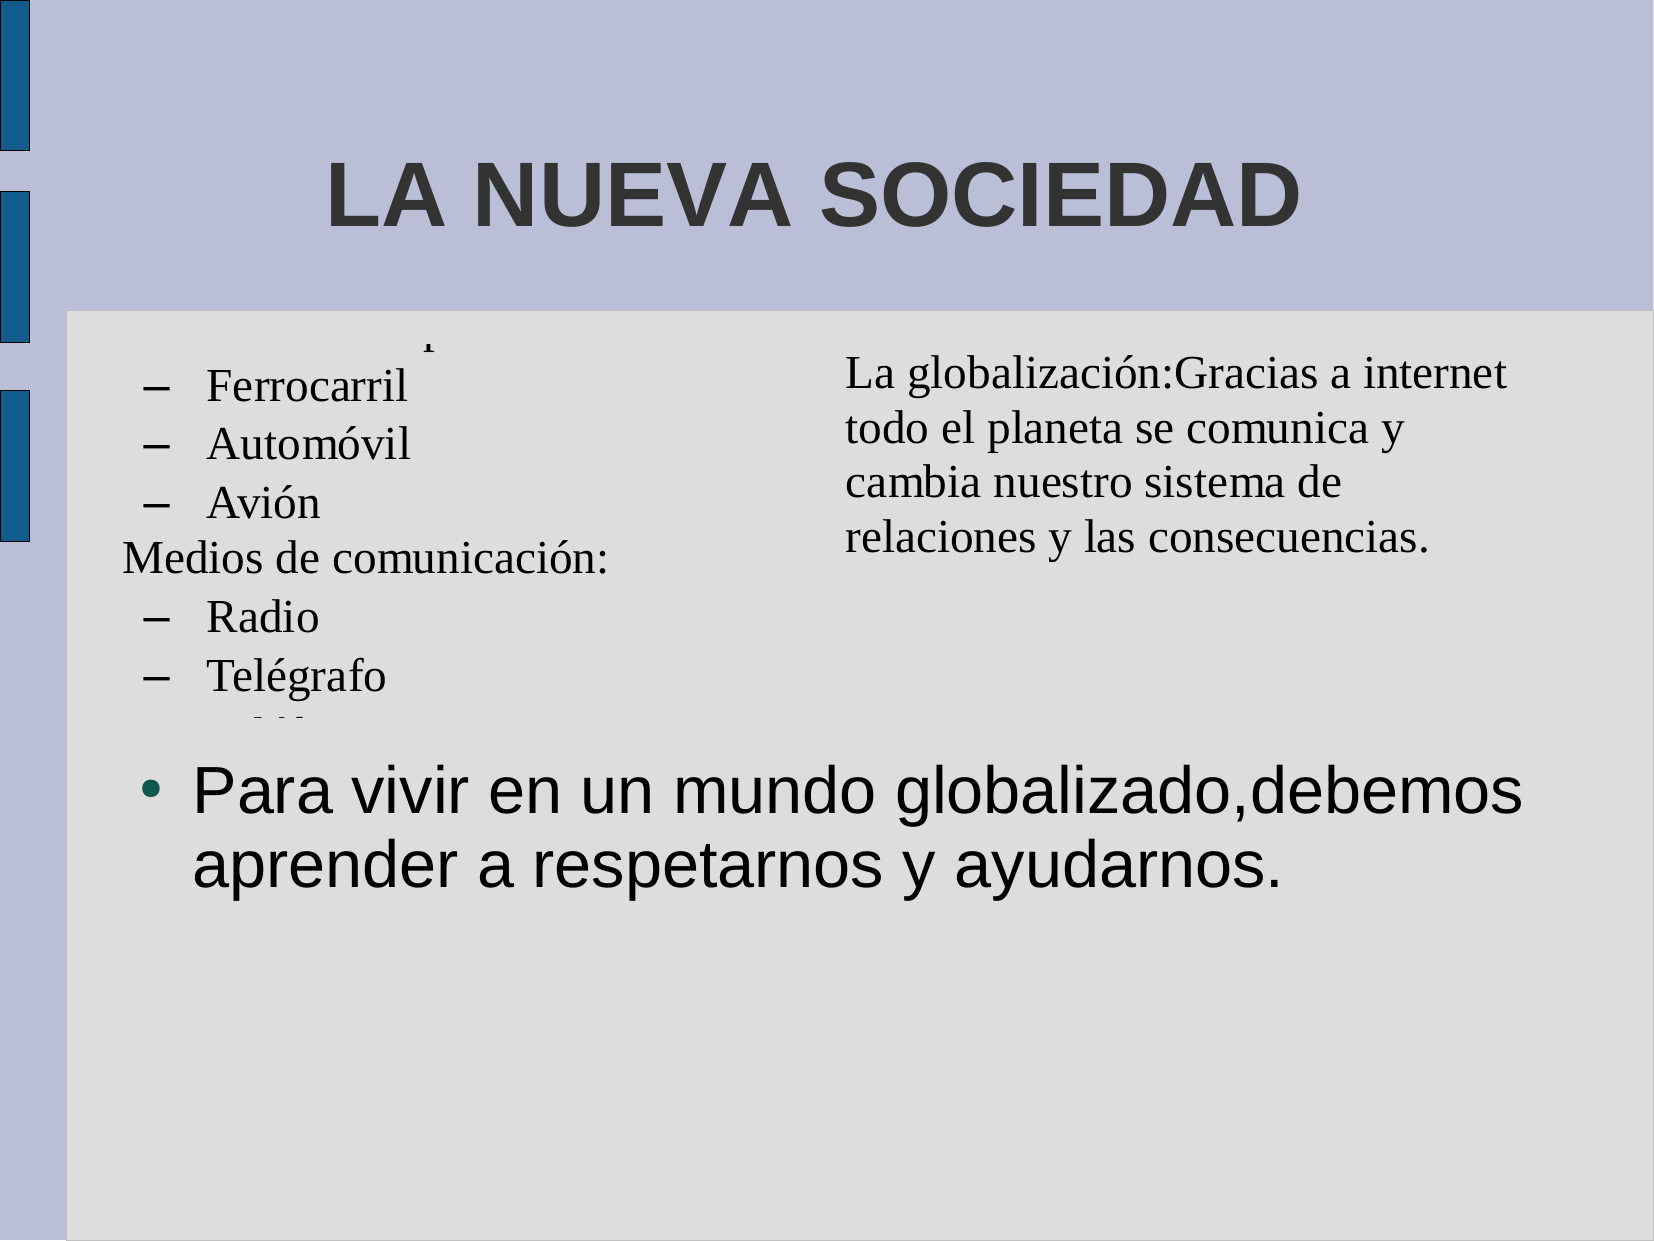

# LA NUEVA SOCIEDAD
Para vivir en un mundo globalizado,debemos aprender a respetarnos y ayudarnos.